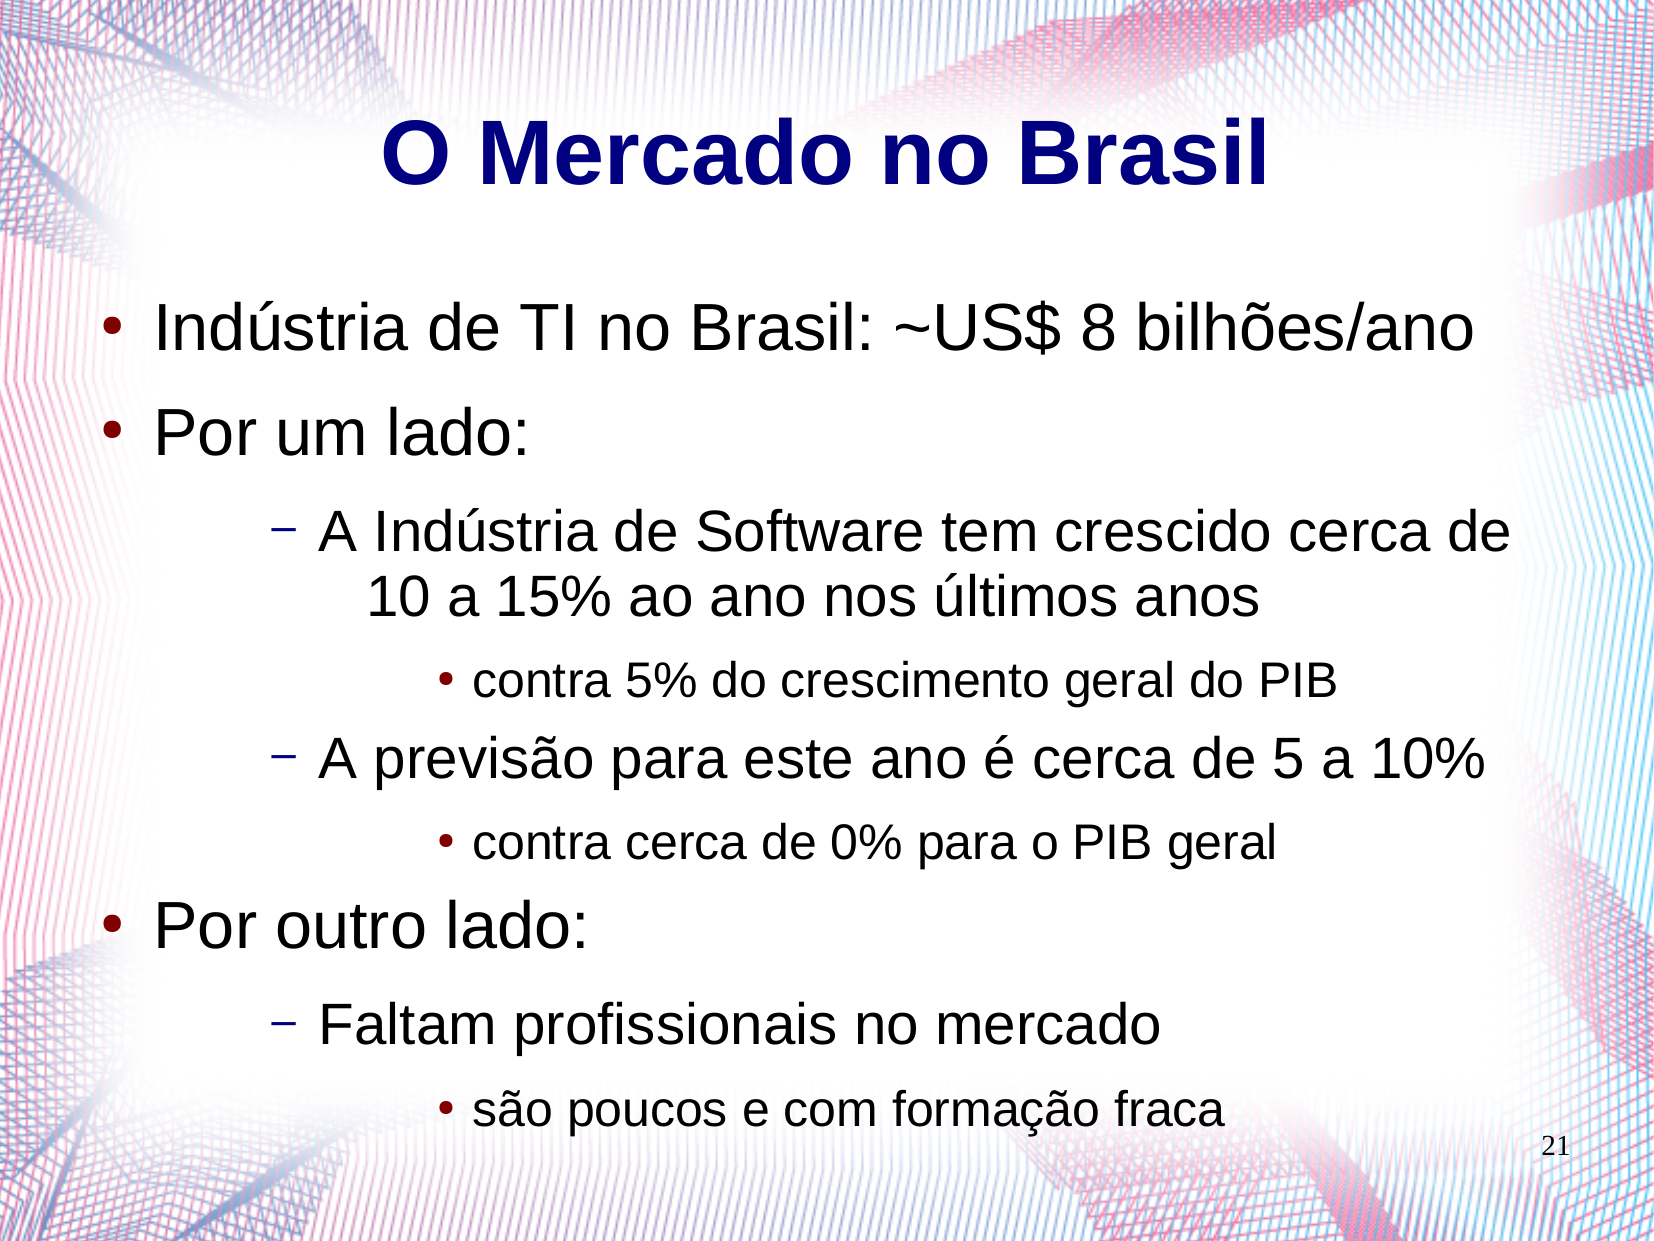

# O Mercado no Brasil
Indústria de TI no Brasil: ~US$ 8 bilhões/ano
Por um lado:
A Indústria de Software tem crescido cerca de 10 a 15% ao ano nos últimos anos
contra 5% do crescimento geral do PIB
A previsão para este ano é cerca de 5 a 10%
contra cerca de 0% para o PIB geral
Por outro lado:
Faltam profissionais no mercado
são poucos e com formação fraca
21